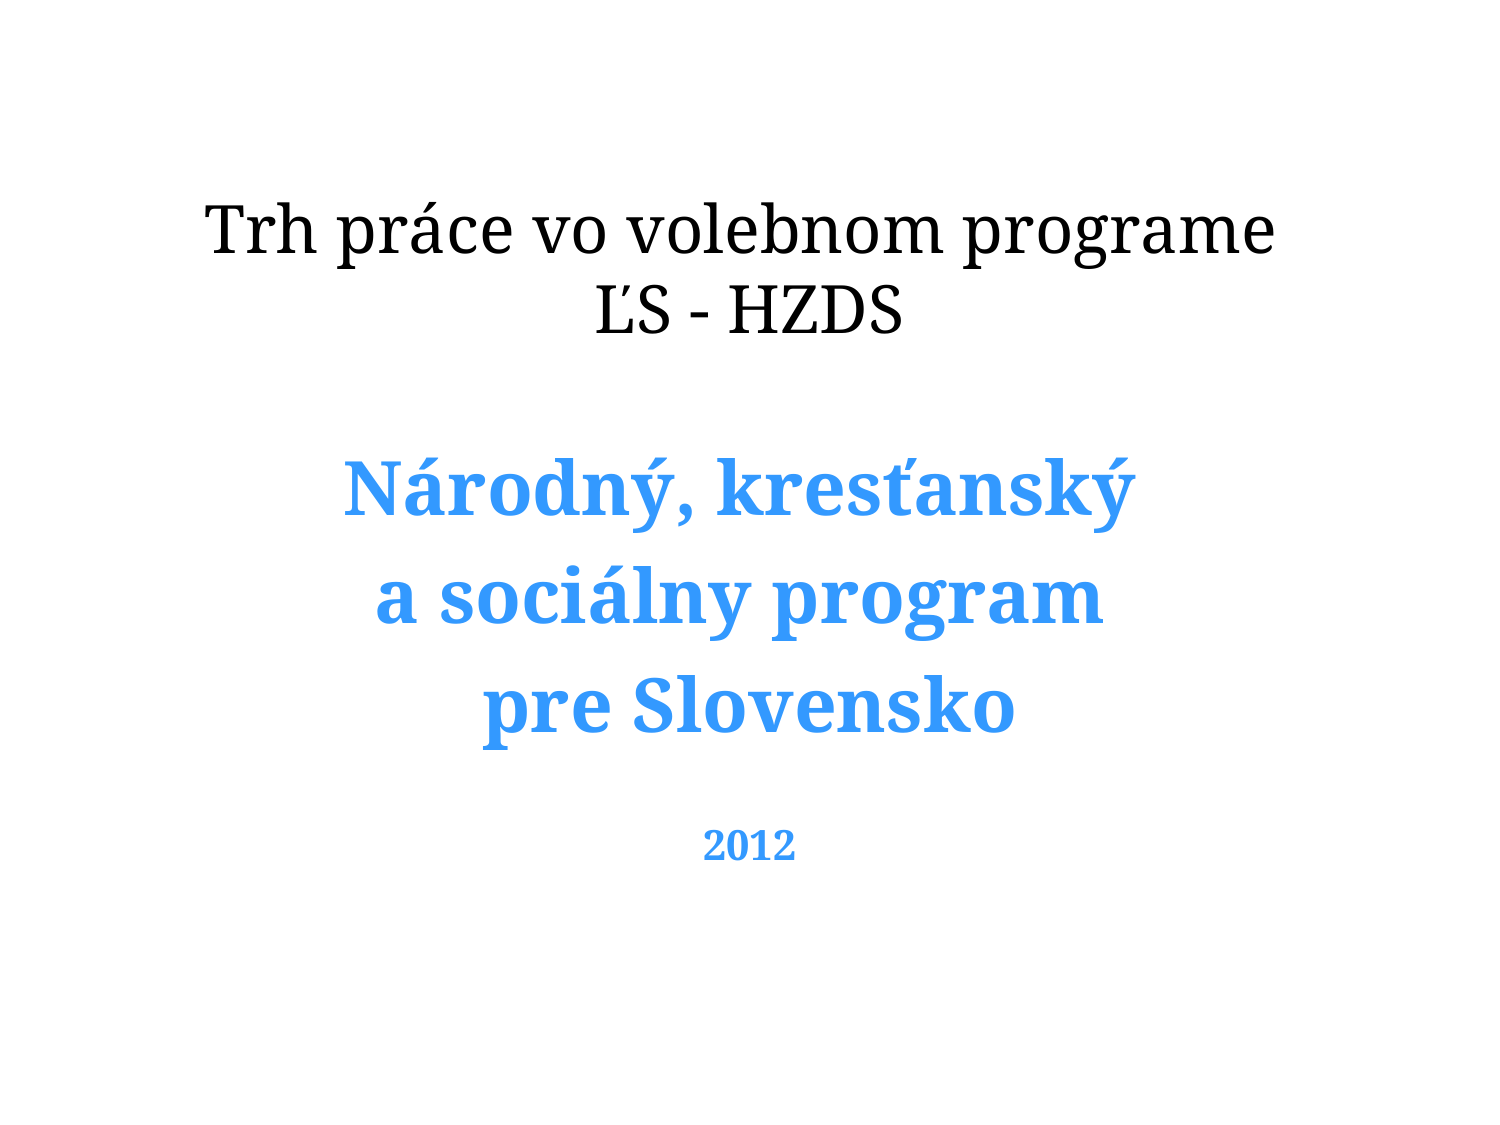

# Trh práce vo volebnom programe ĽS - HZDS
Národný, kresťanský
a sociálny program
pre Slovensko
2012